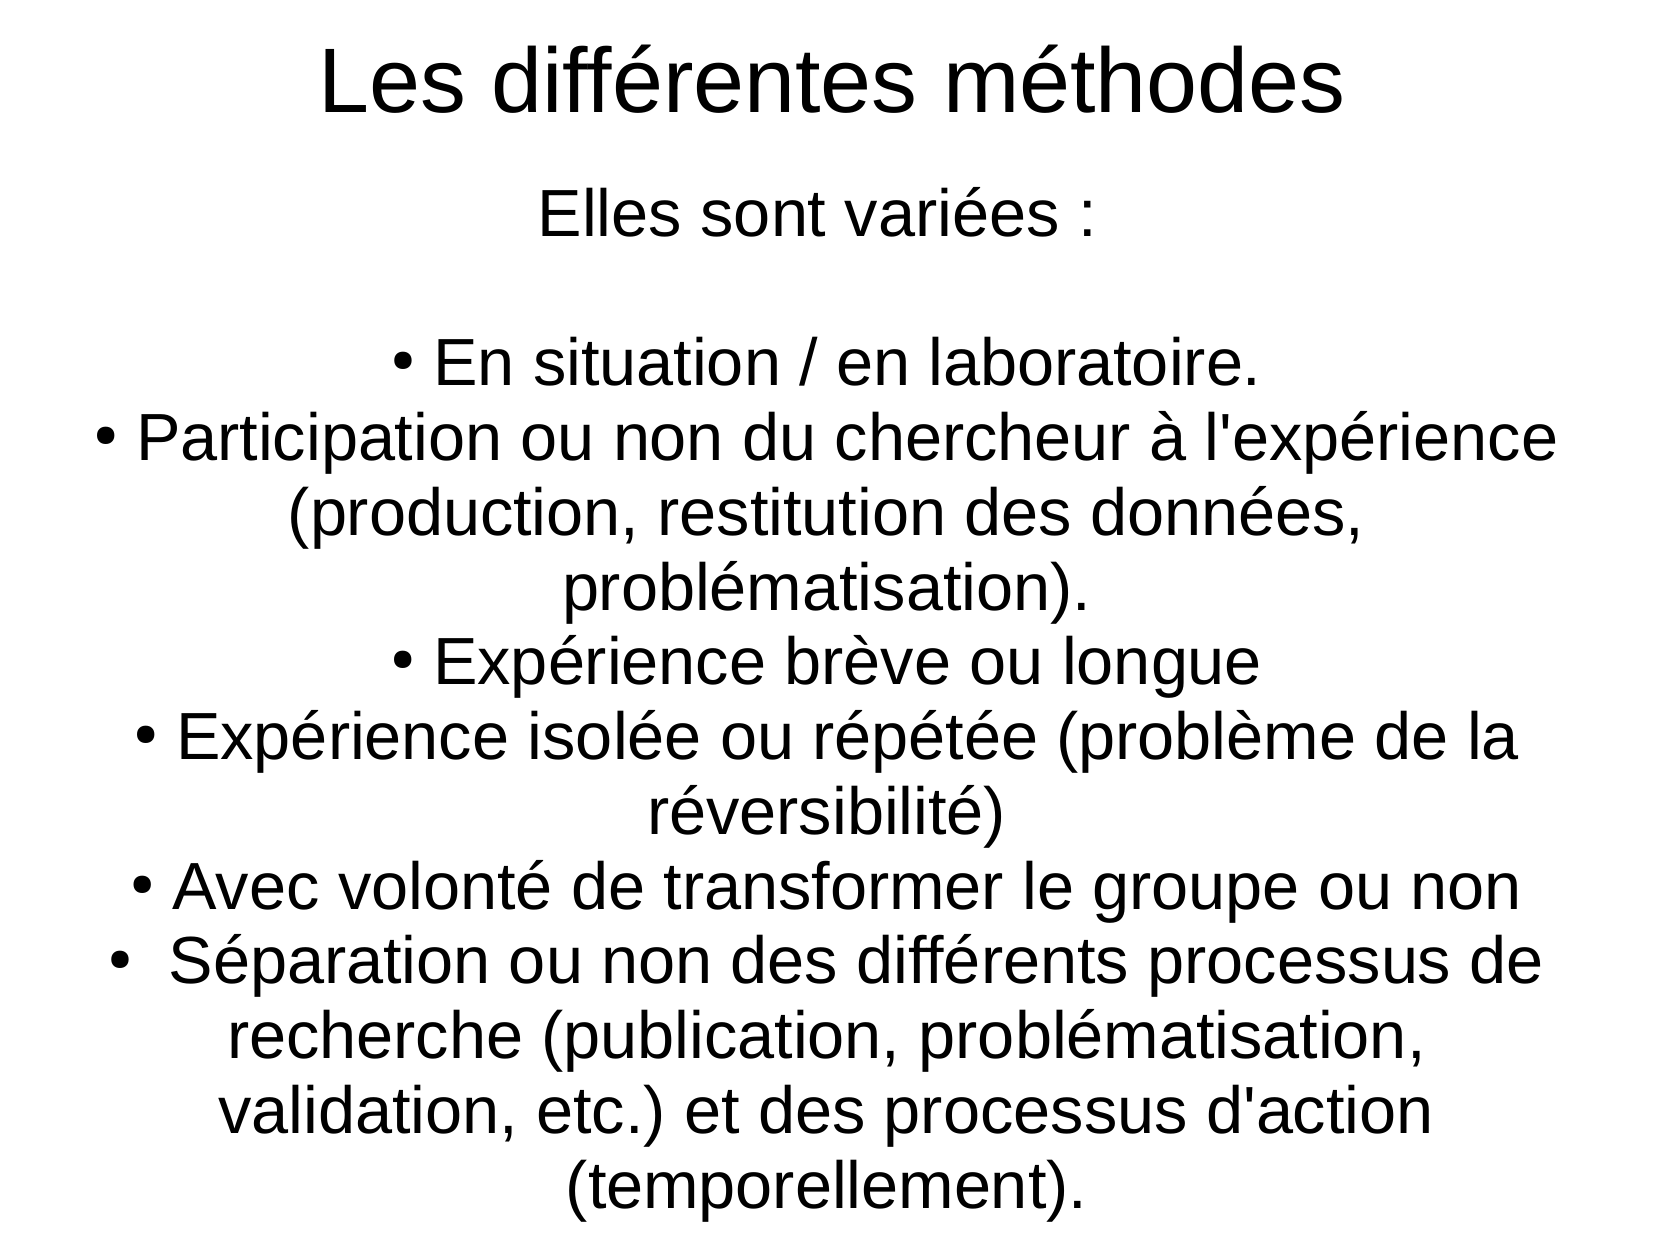

# Les différentes méthodes
Elles sont variées :
 En situation / en laboratoire.
 Participation ou non du chercheur à l'expérience (production, restitution des données, problématisation).
 Expérience brève ou longue
 Expérience isolée ou répétée (problème de la réversibilité)
 Avec volonté de transformer le groupe ou non
 Séparation ou non des différents processus de recherche (publication, problématisation, validation, etc.) et des processus d'action (temporellement).